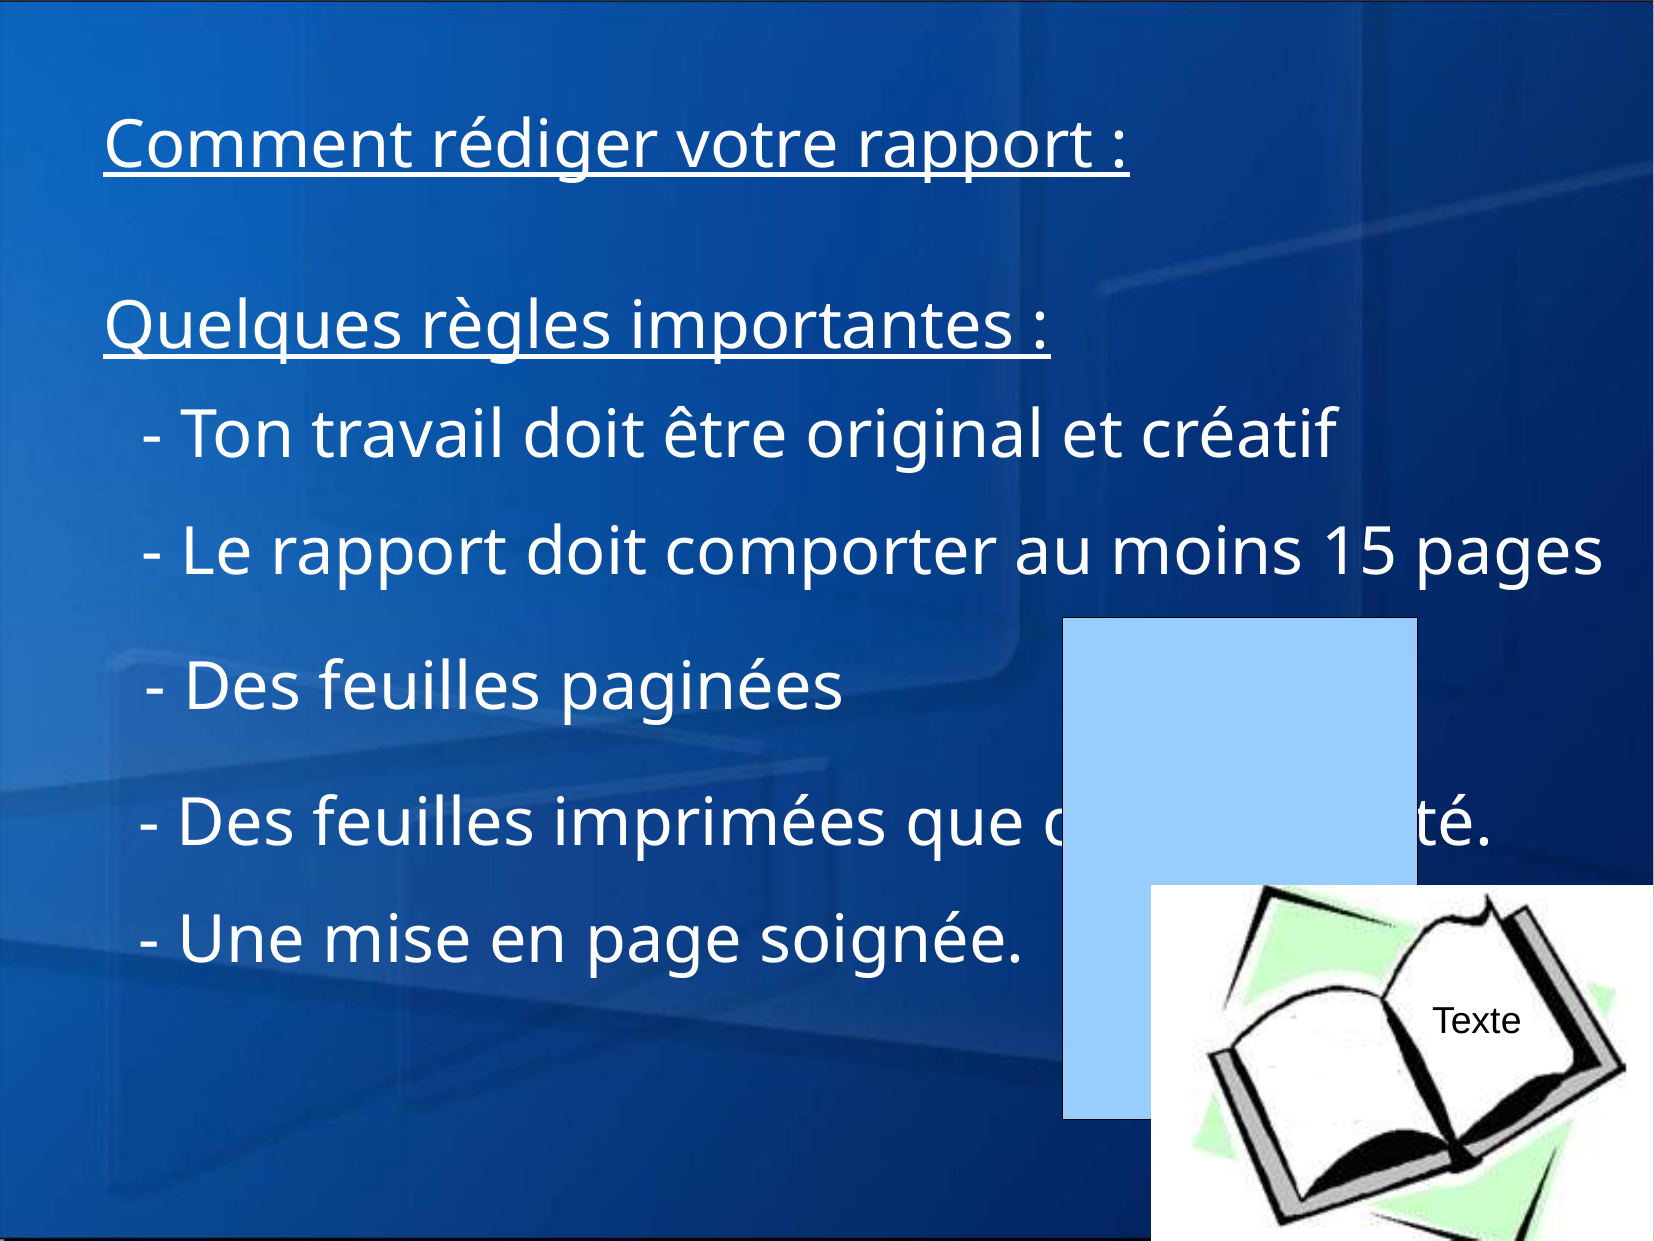

Comment rédiger votre rapport :
Quelques règles importantes :
 - Ton travail doit être original et créatif
 - Le rapport doit comporter au moins 15 pages
p1
- Des feuilles paginées
 - Des feuilles imprimées que d'un seul côté.
 - Une mise en page soignée.
Texte